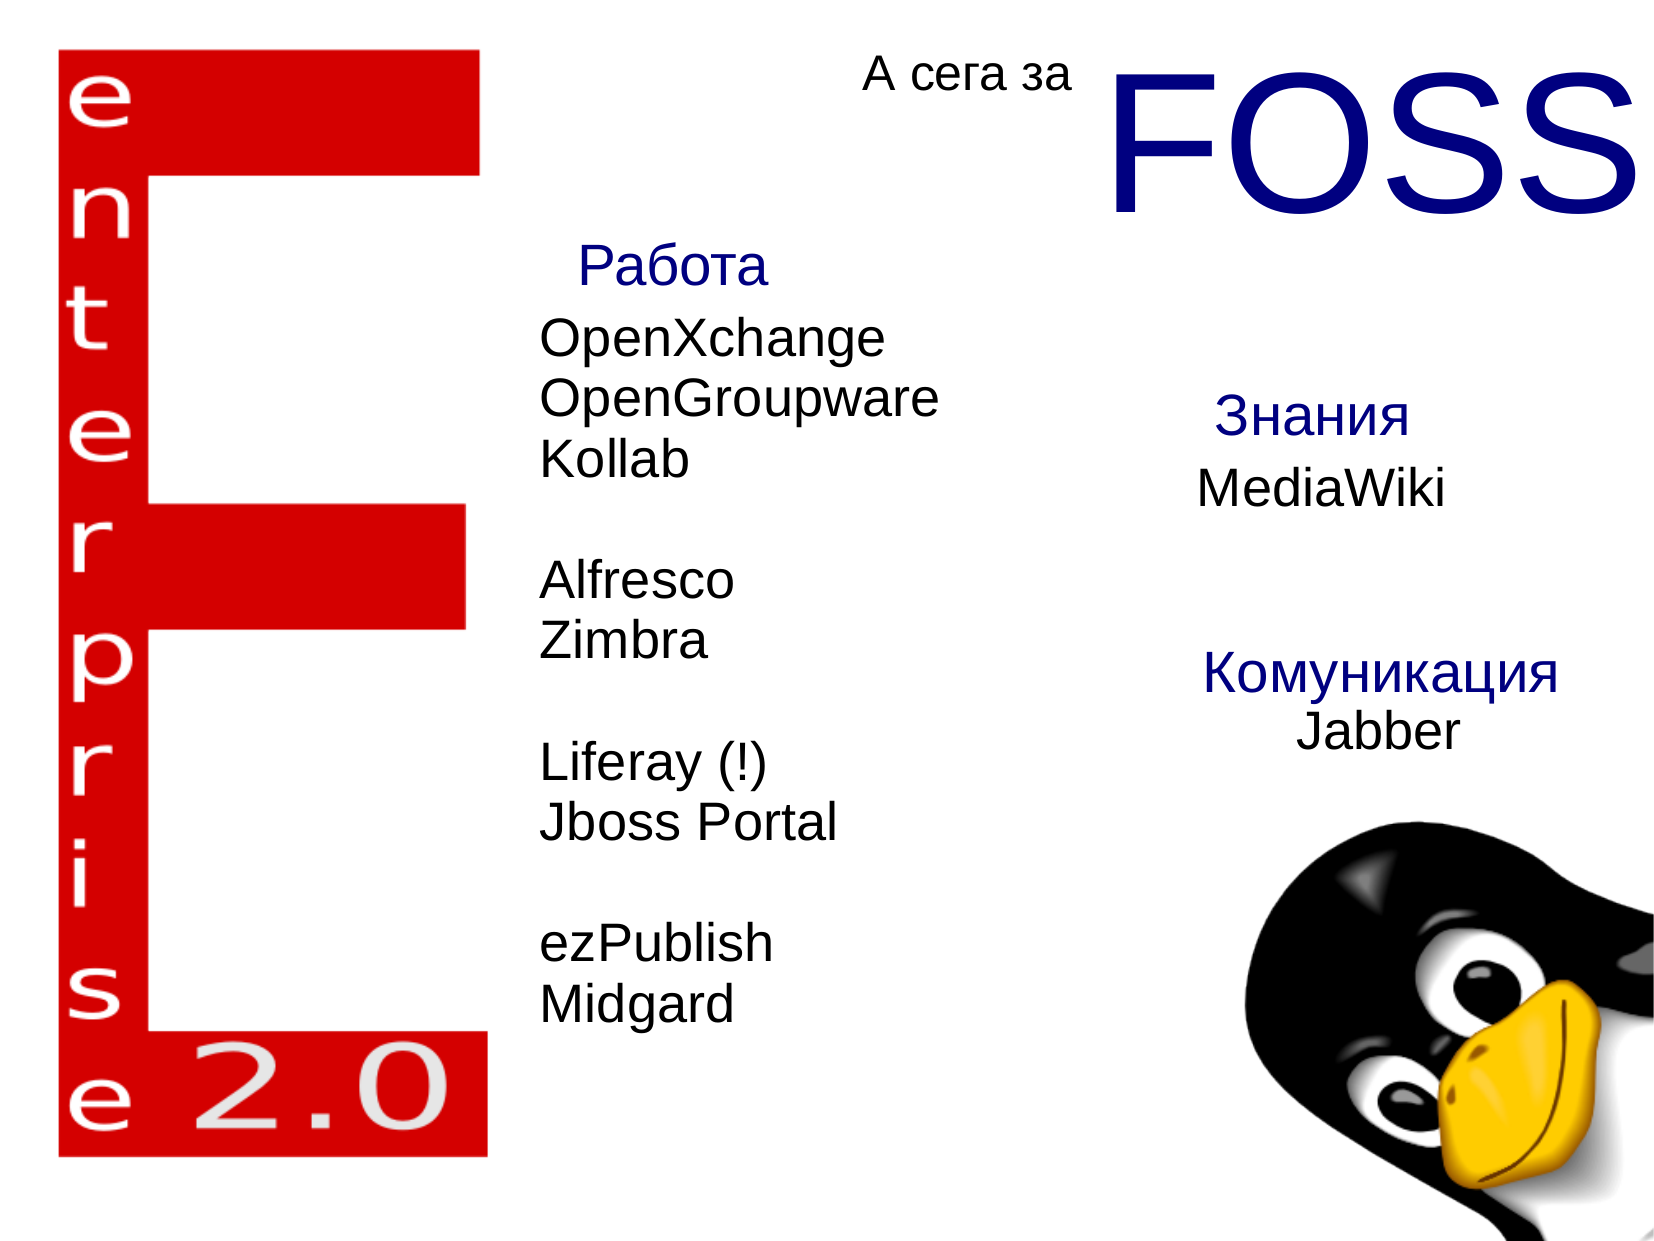

FOSS
А сега за
Работа
OpenXchange
OpenGroupware
Kollab
Alfresco
Zimbra
Liferay (!)
Jboss Portal
ezPublish
Midgard
Знания
MediaWiki
Комуникация
Jabber